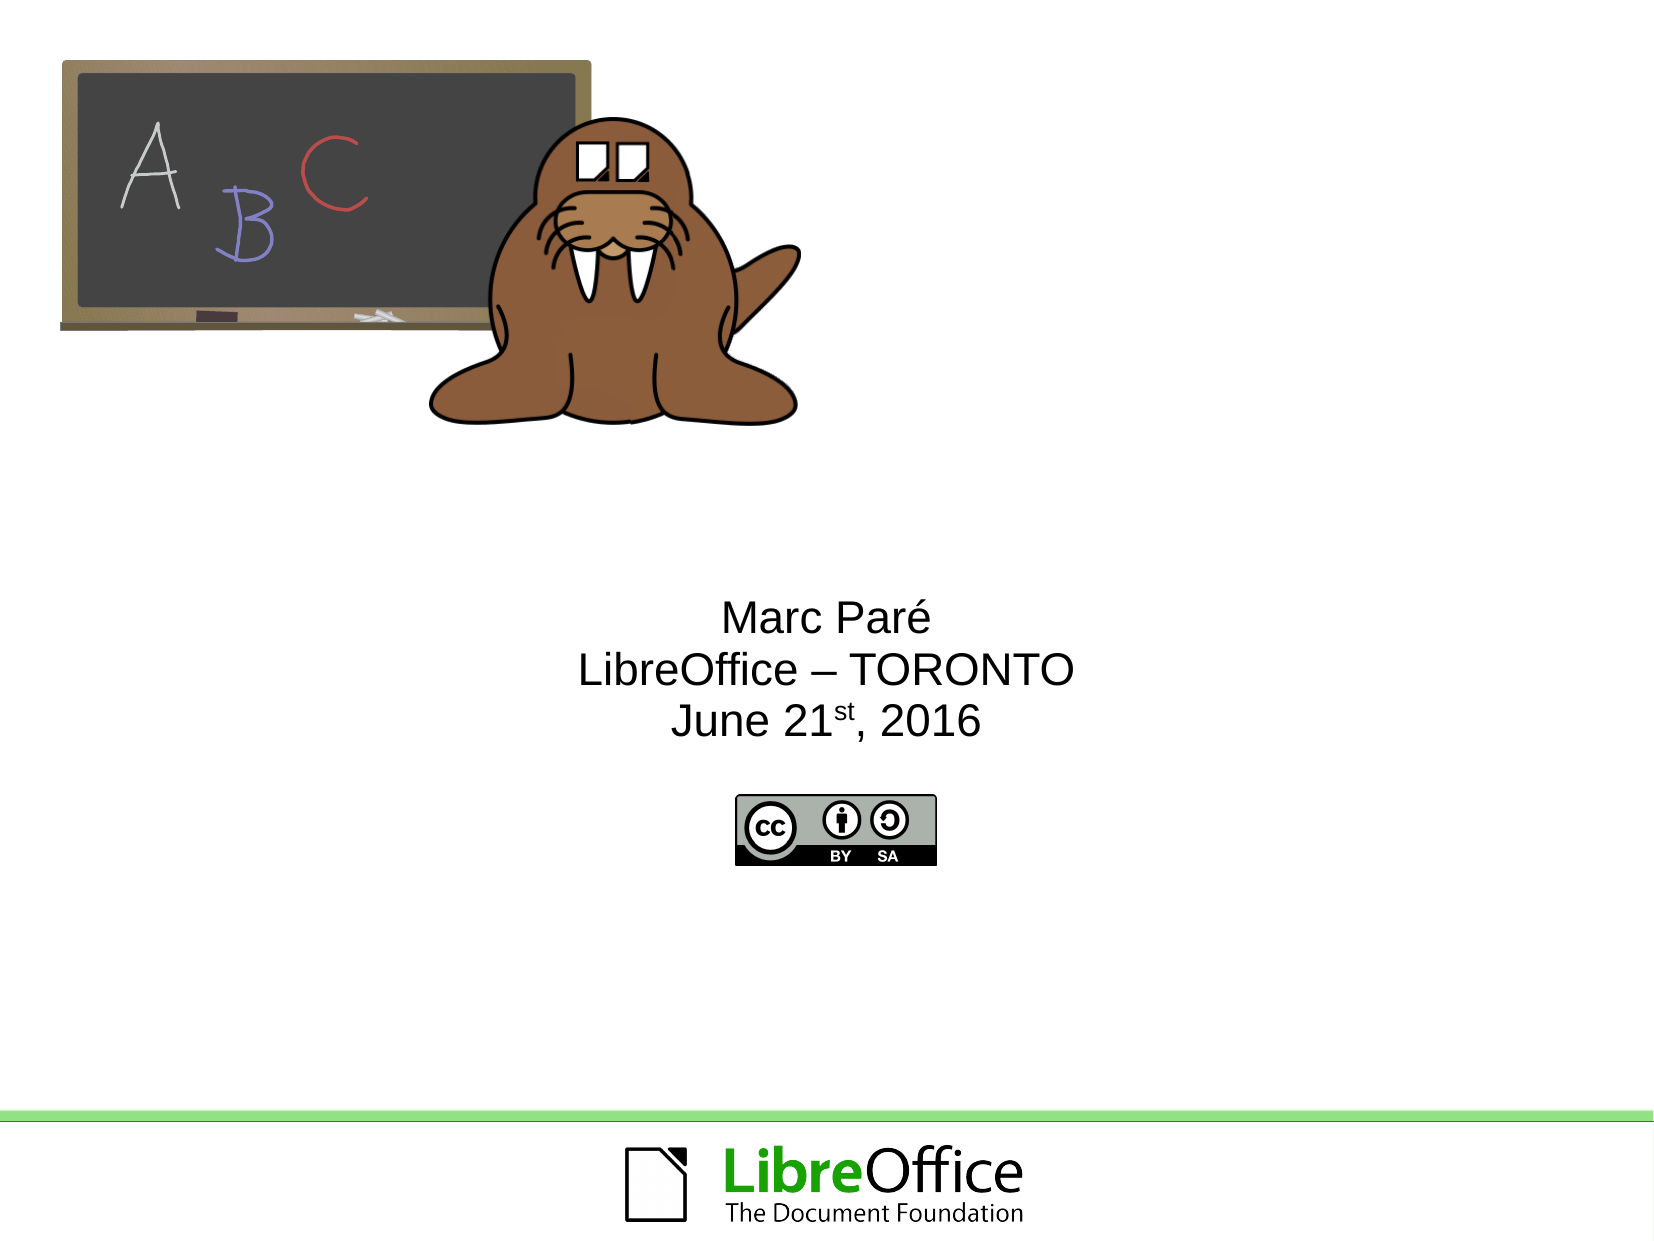

# LibreOffice Community ~ an Overview ~
Marc Paré
LibreOffice – TORONTO
June 21st, 2016